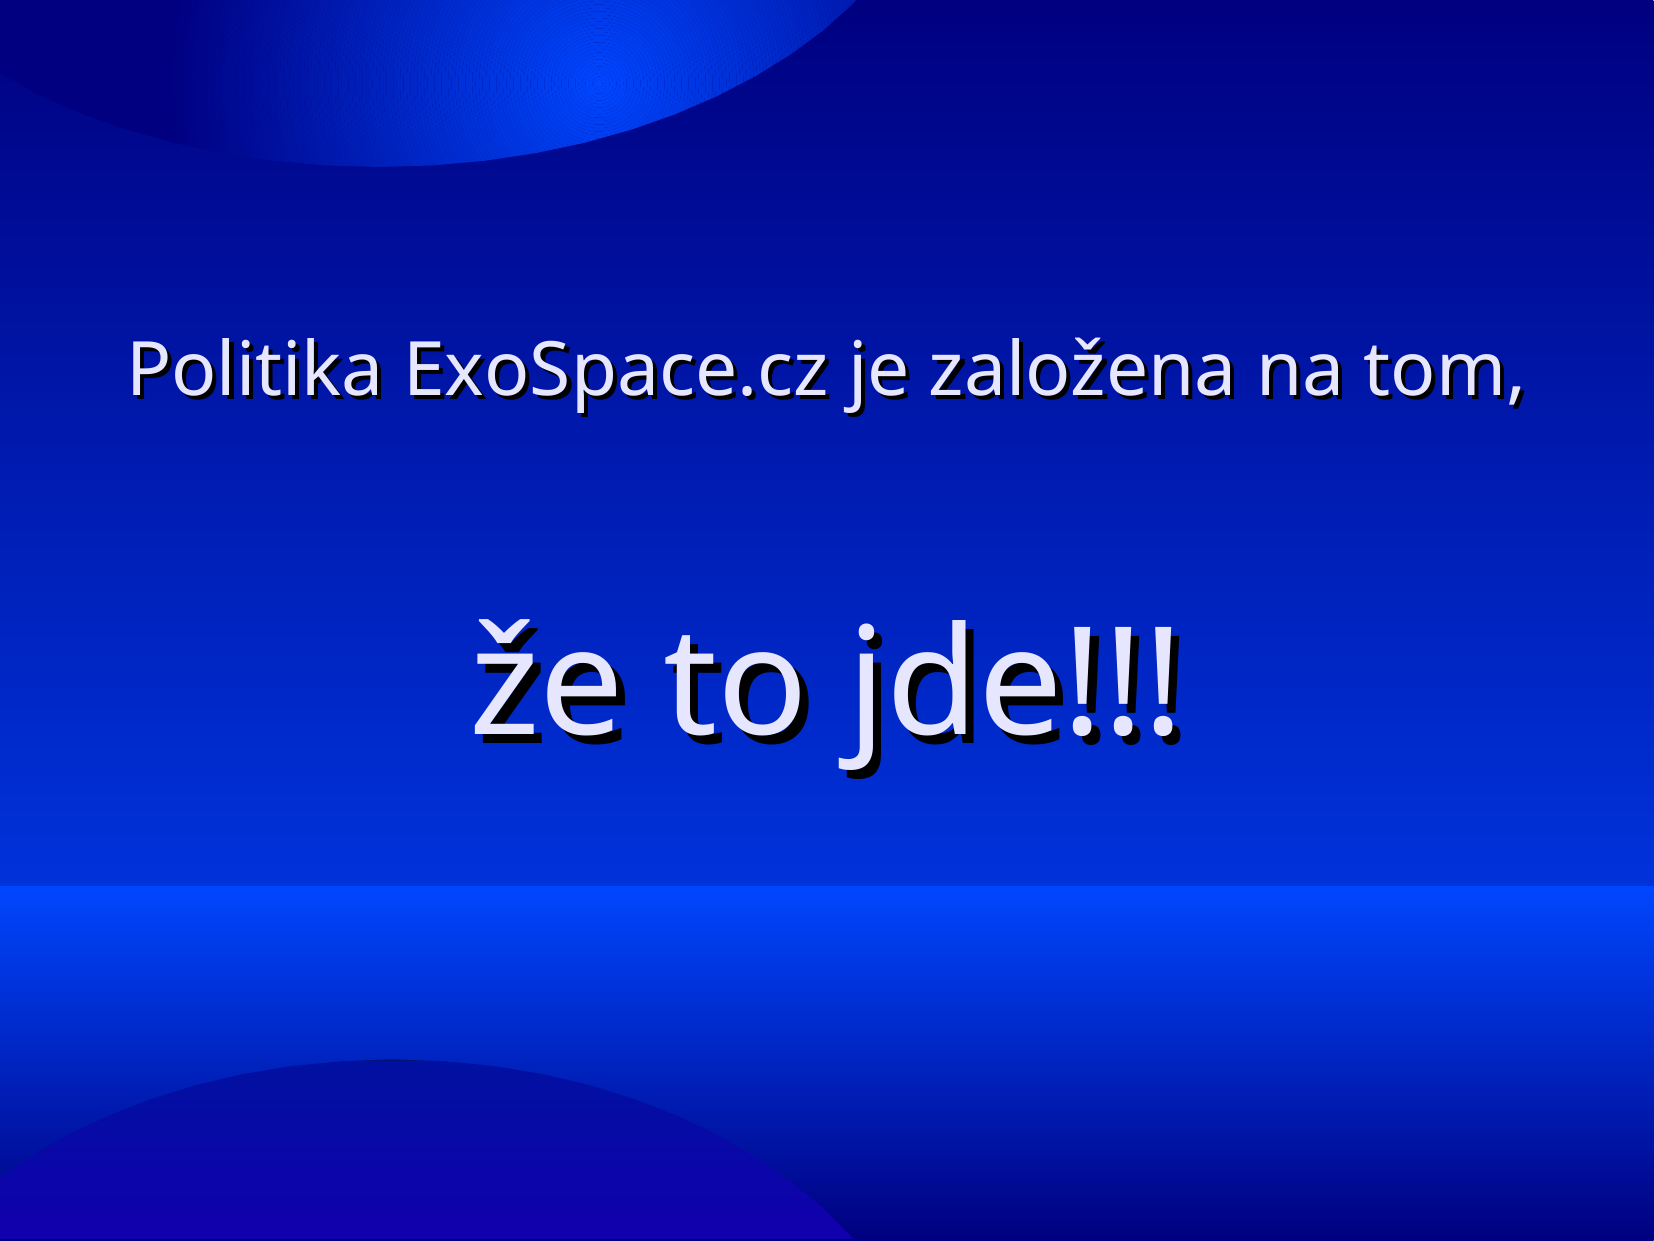

# Politika ExoSpace.cz je založena na tom,
že to jde!!!